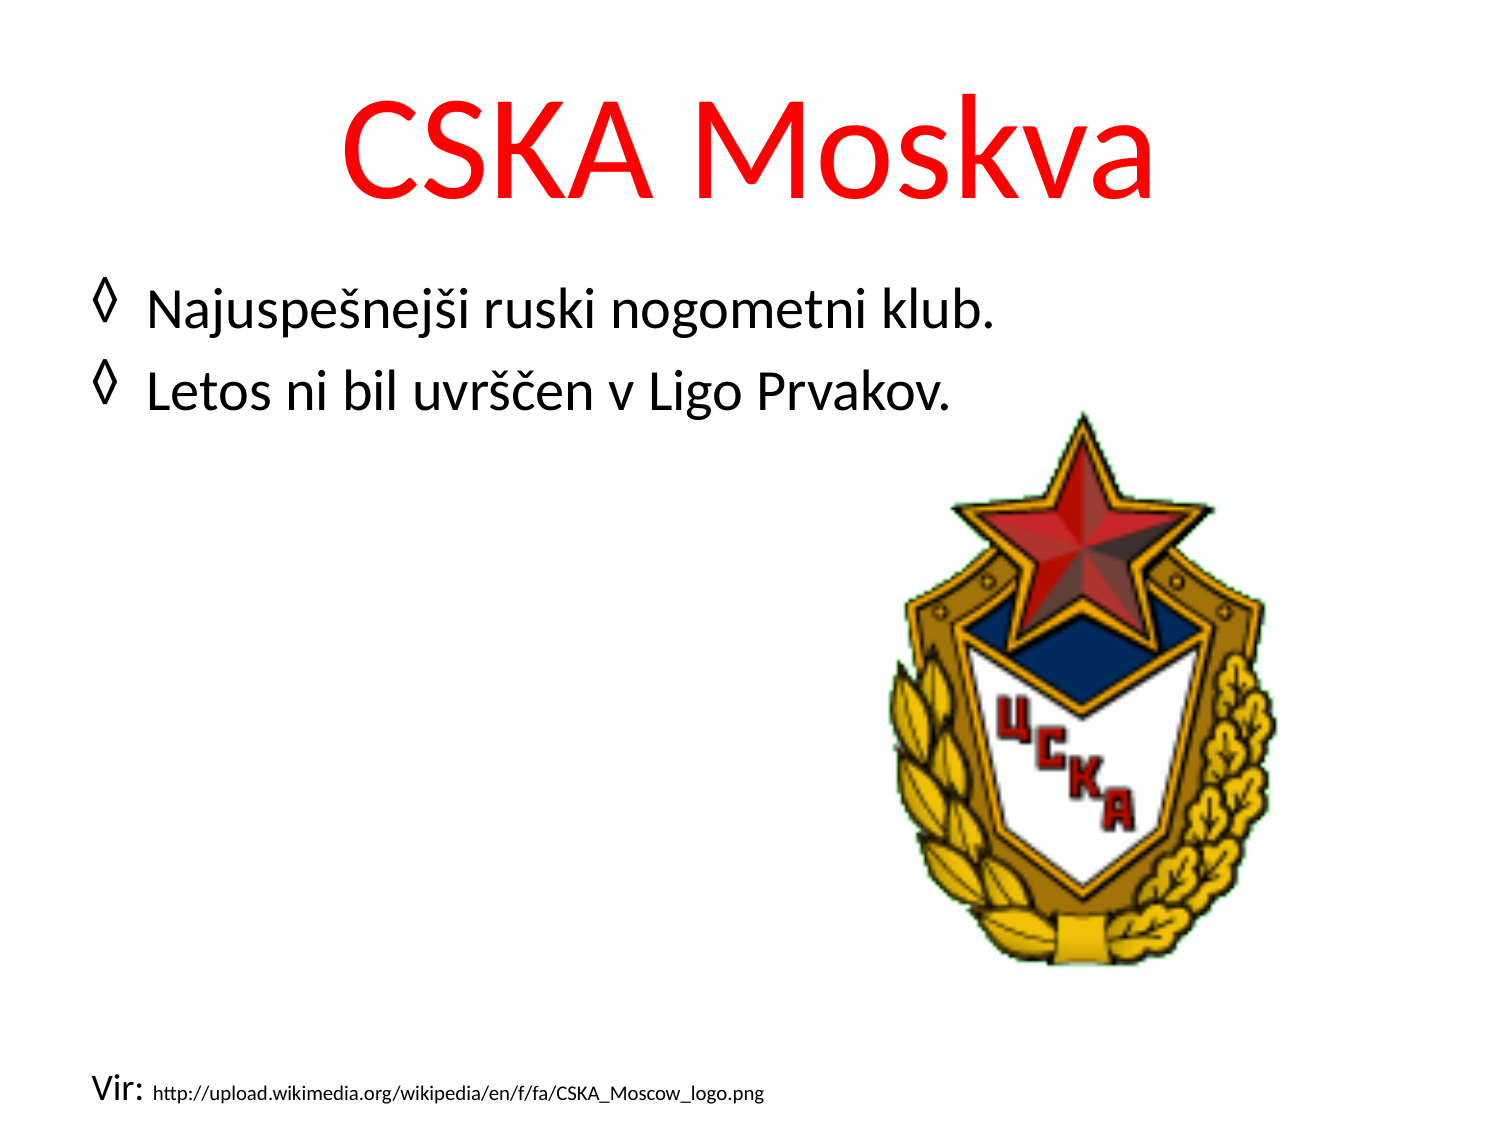

# CSKA Moskva
Najuspešnejši ruski nogometni klub.
Letos ni bil uvrščen v Ligo Prvakov.
Vir: http://upload.wikimedia.org/wikipedia/en/f/fa/CSKA_Moscow_logo.png